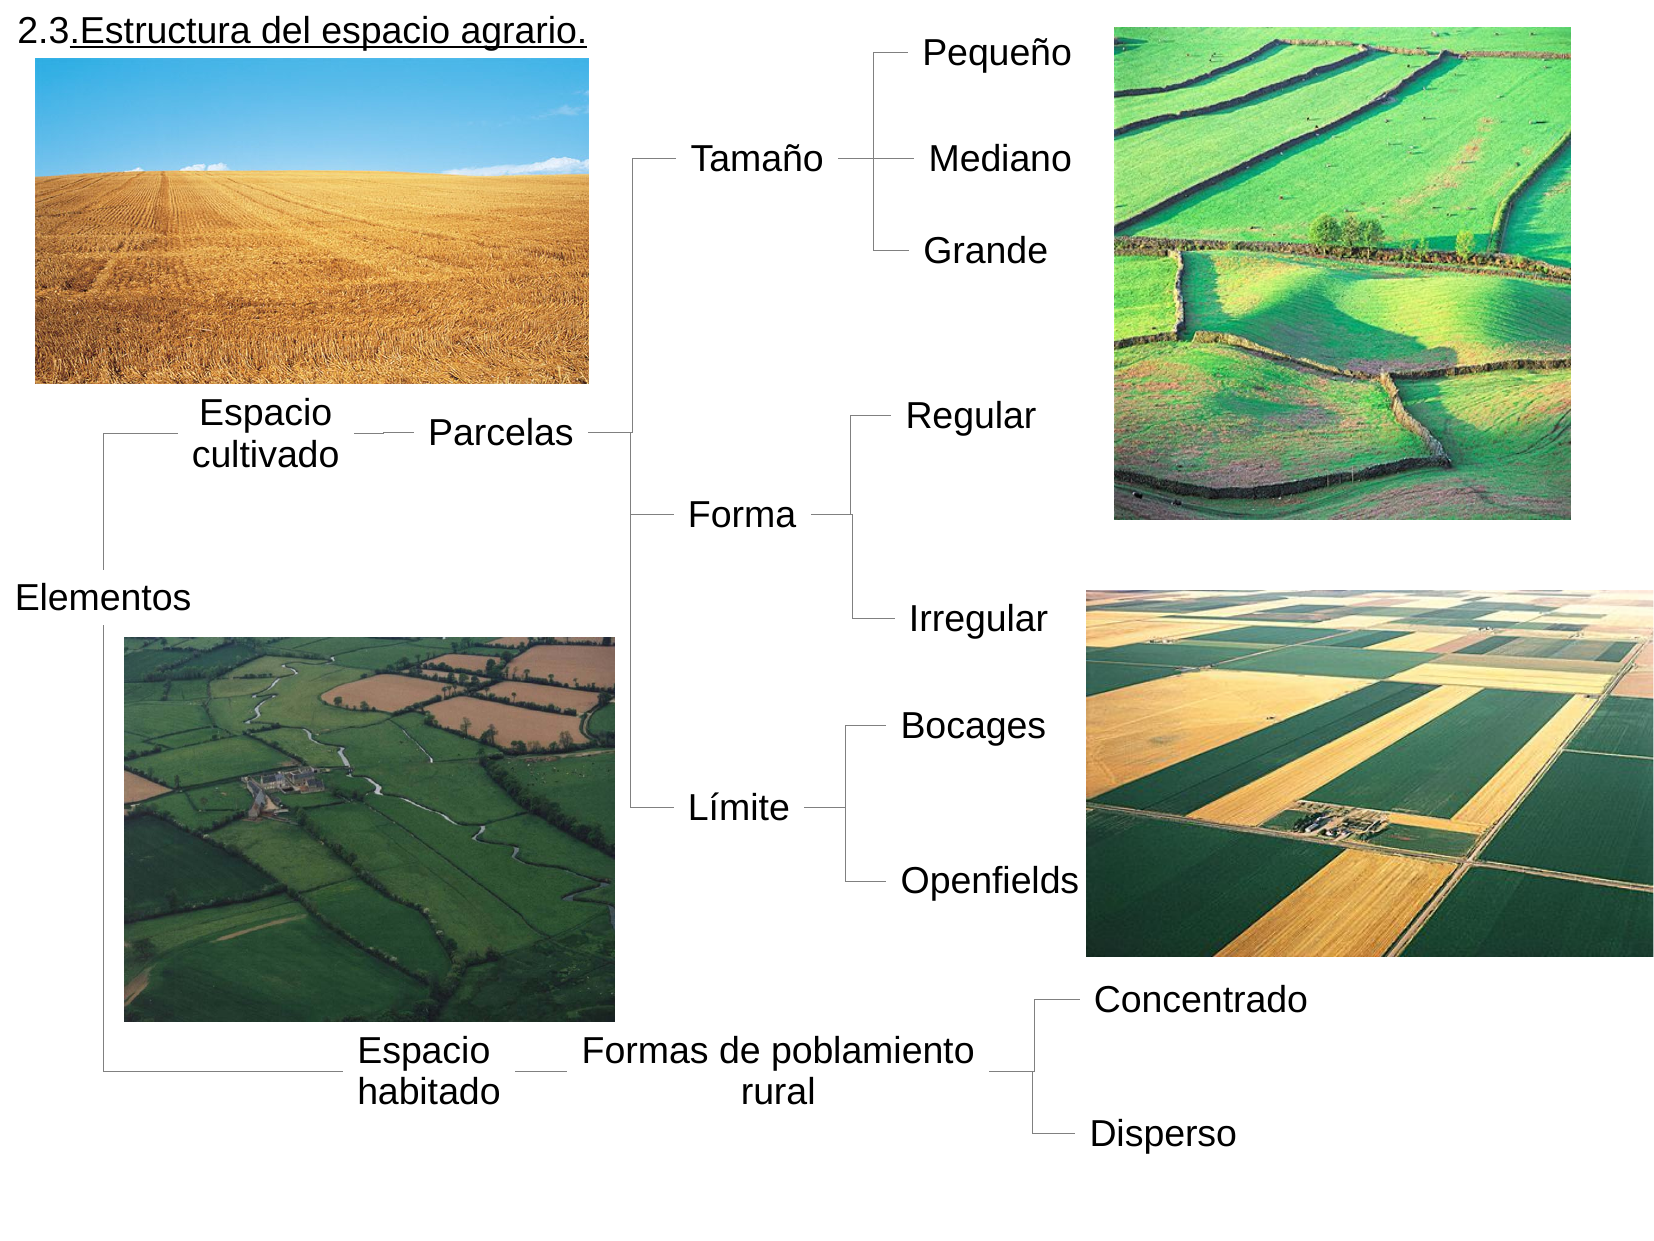

2.3.Estructura del espacio agrario.
Pequeño
Tamaño
Mediano
Grande
Espacio
cultivado
Regular
Parcelas
Forma
Elementos
Irregular
Bocages
Límite
Openfields
Concentrado
Espacio
habitado
Formas de poblamiento
rural
Disperso